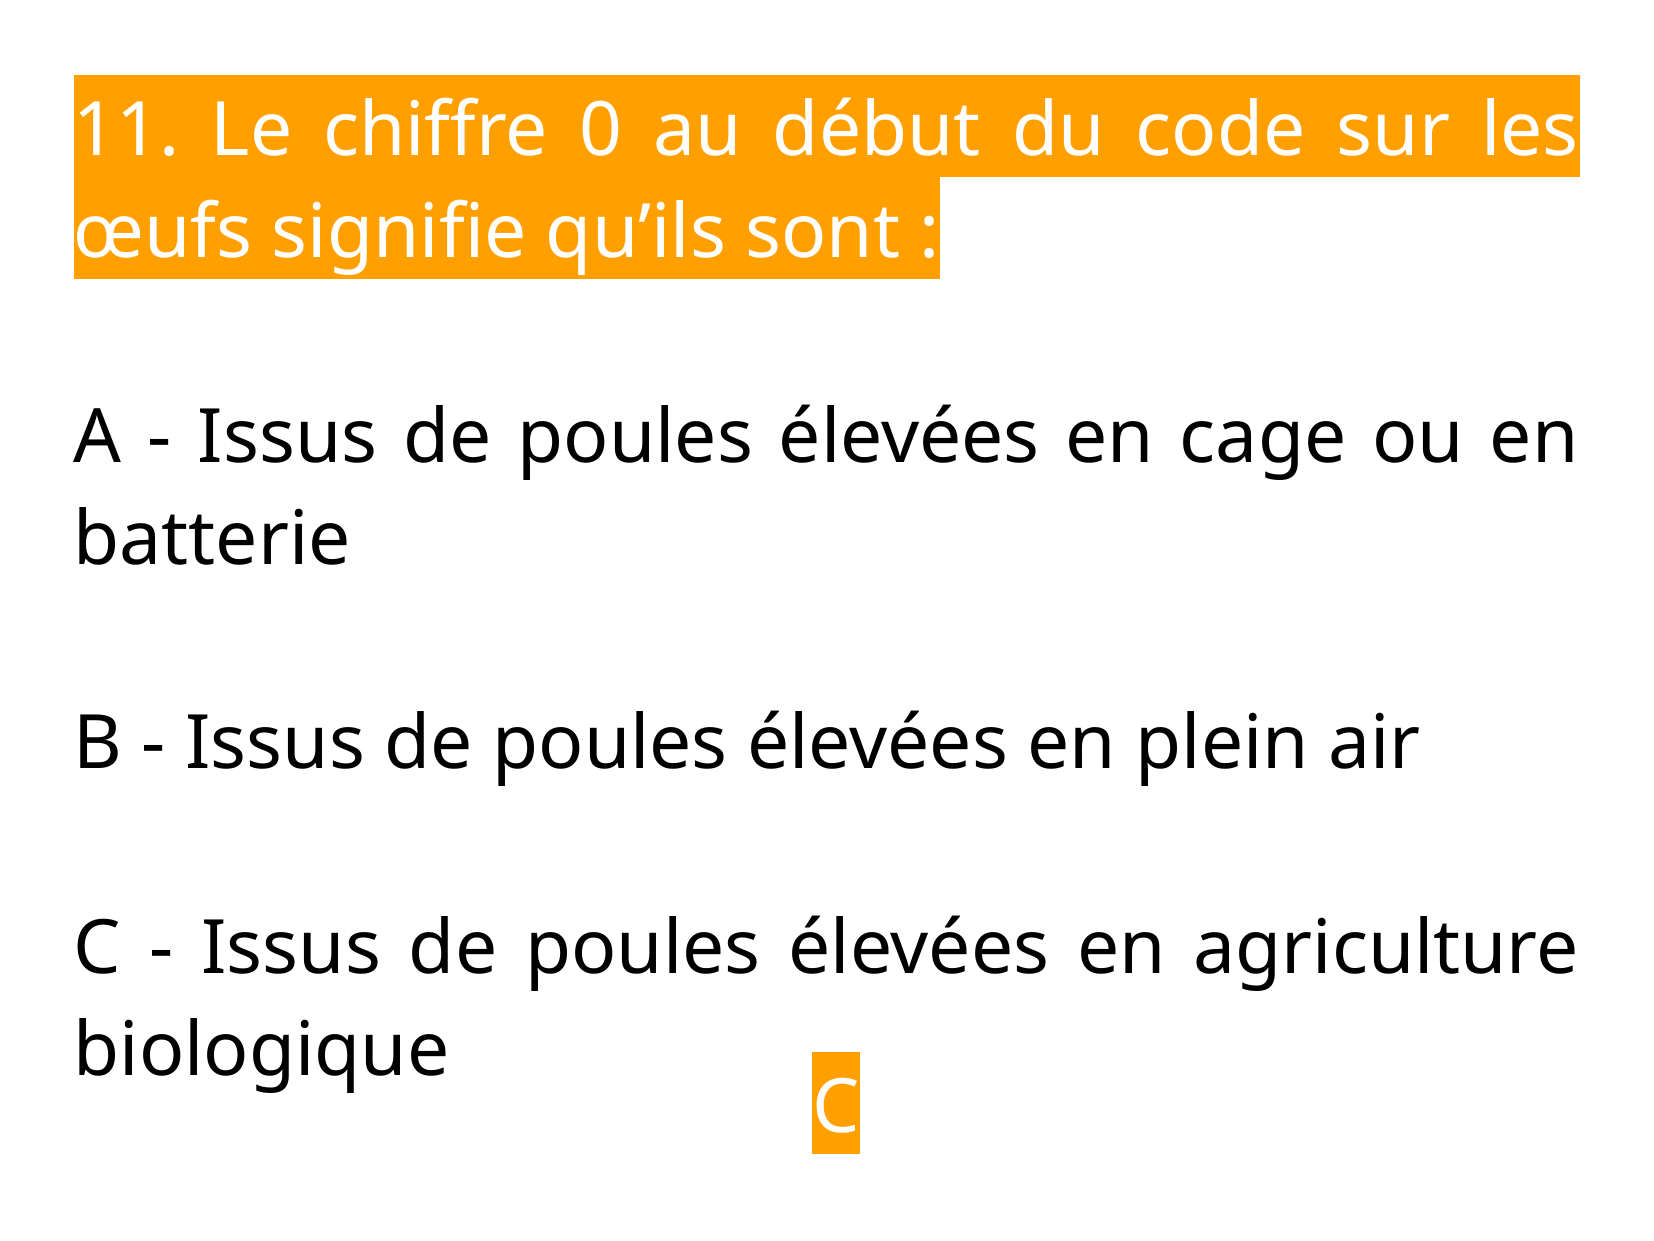

11. Le chiffre 0 au début du code sur les œufs signifie qu’ils sont :
A - Issus de poules élevées en cage ou en batterie
B - Issus de poules élevées en plein air
C - Issus de poules élevées en agriculture biologique
C